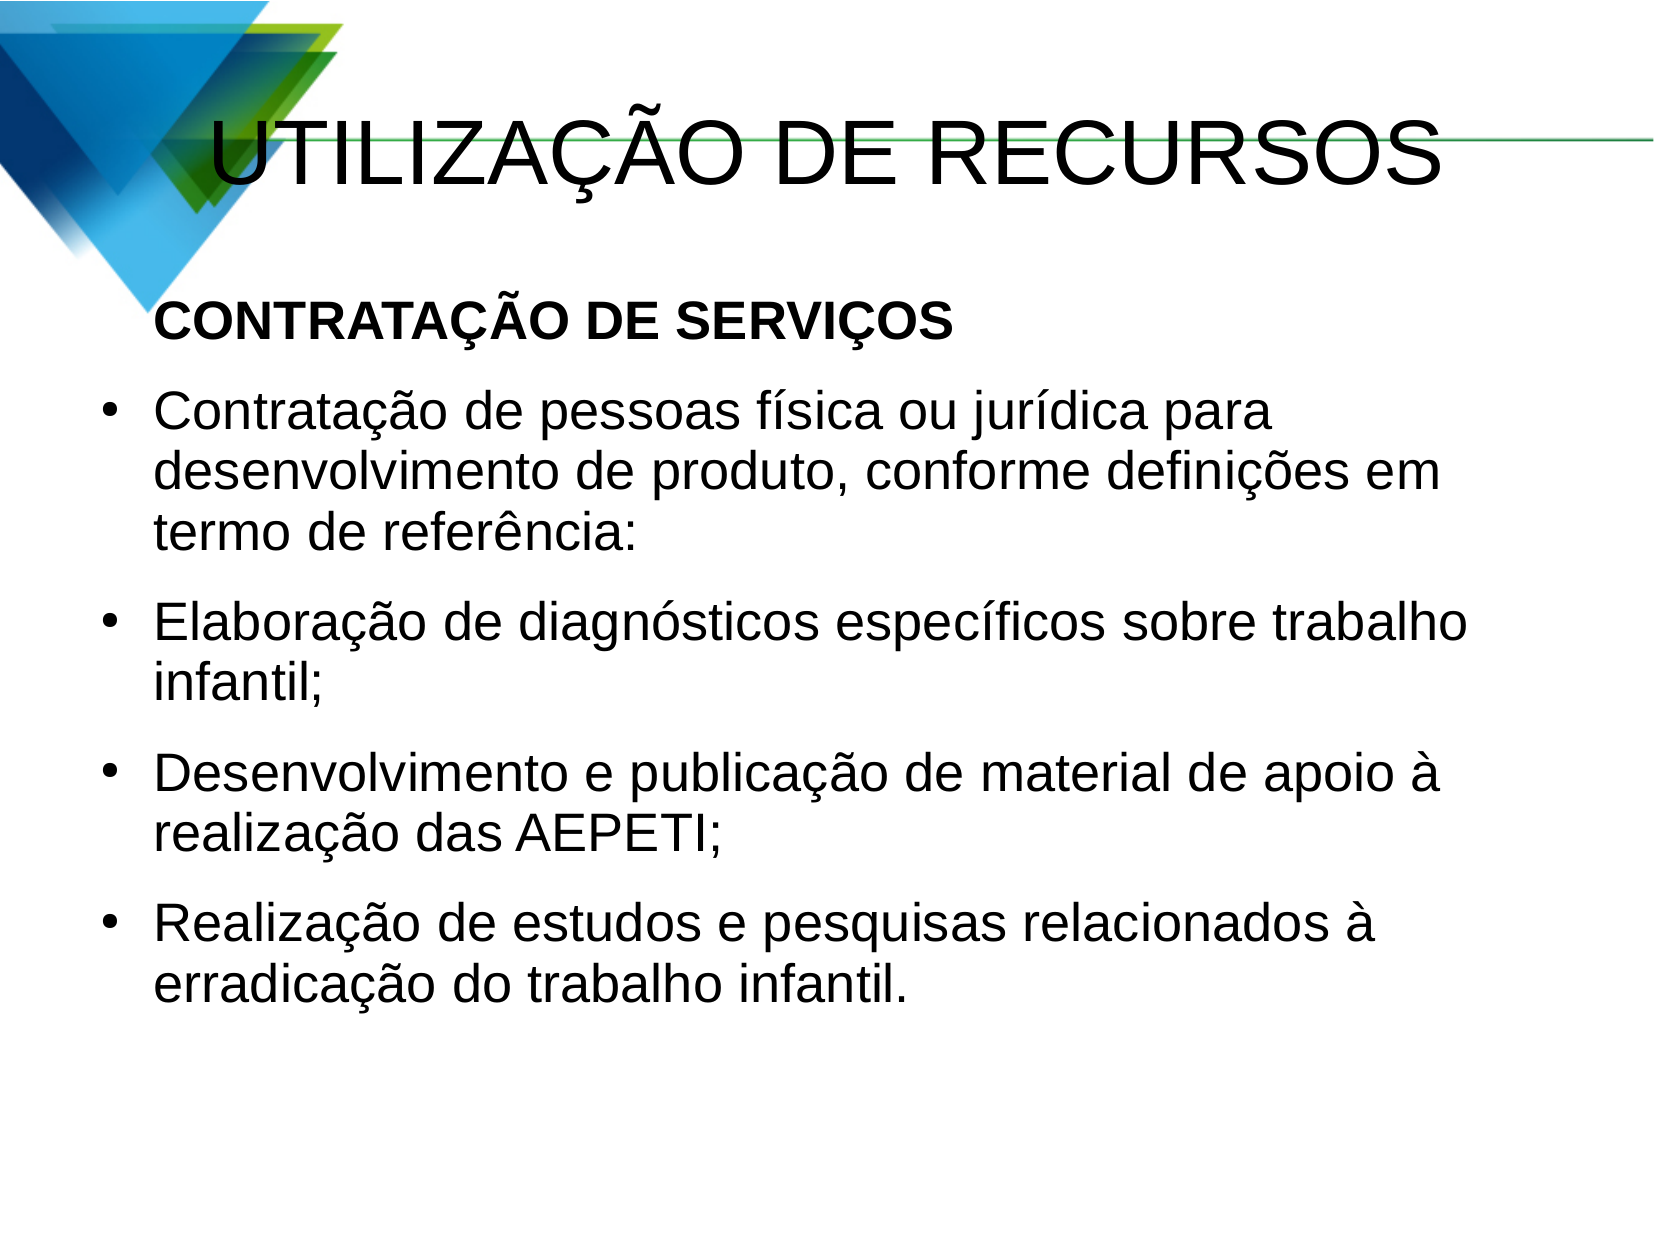

# UTILIZAÇÃO DE RECURSOS
CONTRATAÇÃO DE SERVIÇOS
Contratação de pessoas física ou jurídica para desenvolvimento de produto, conforme definições em termo de referência:
Elaboração de diagnósticos específicos sobre trabalho infantil;
Desenvolvimento e publicação de material de apoio à realização das AEPETI;
Realização de estudos e pesquisas relacionados à erradicação do trabalho infantil.